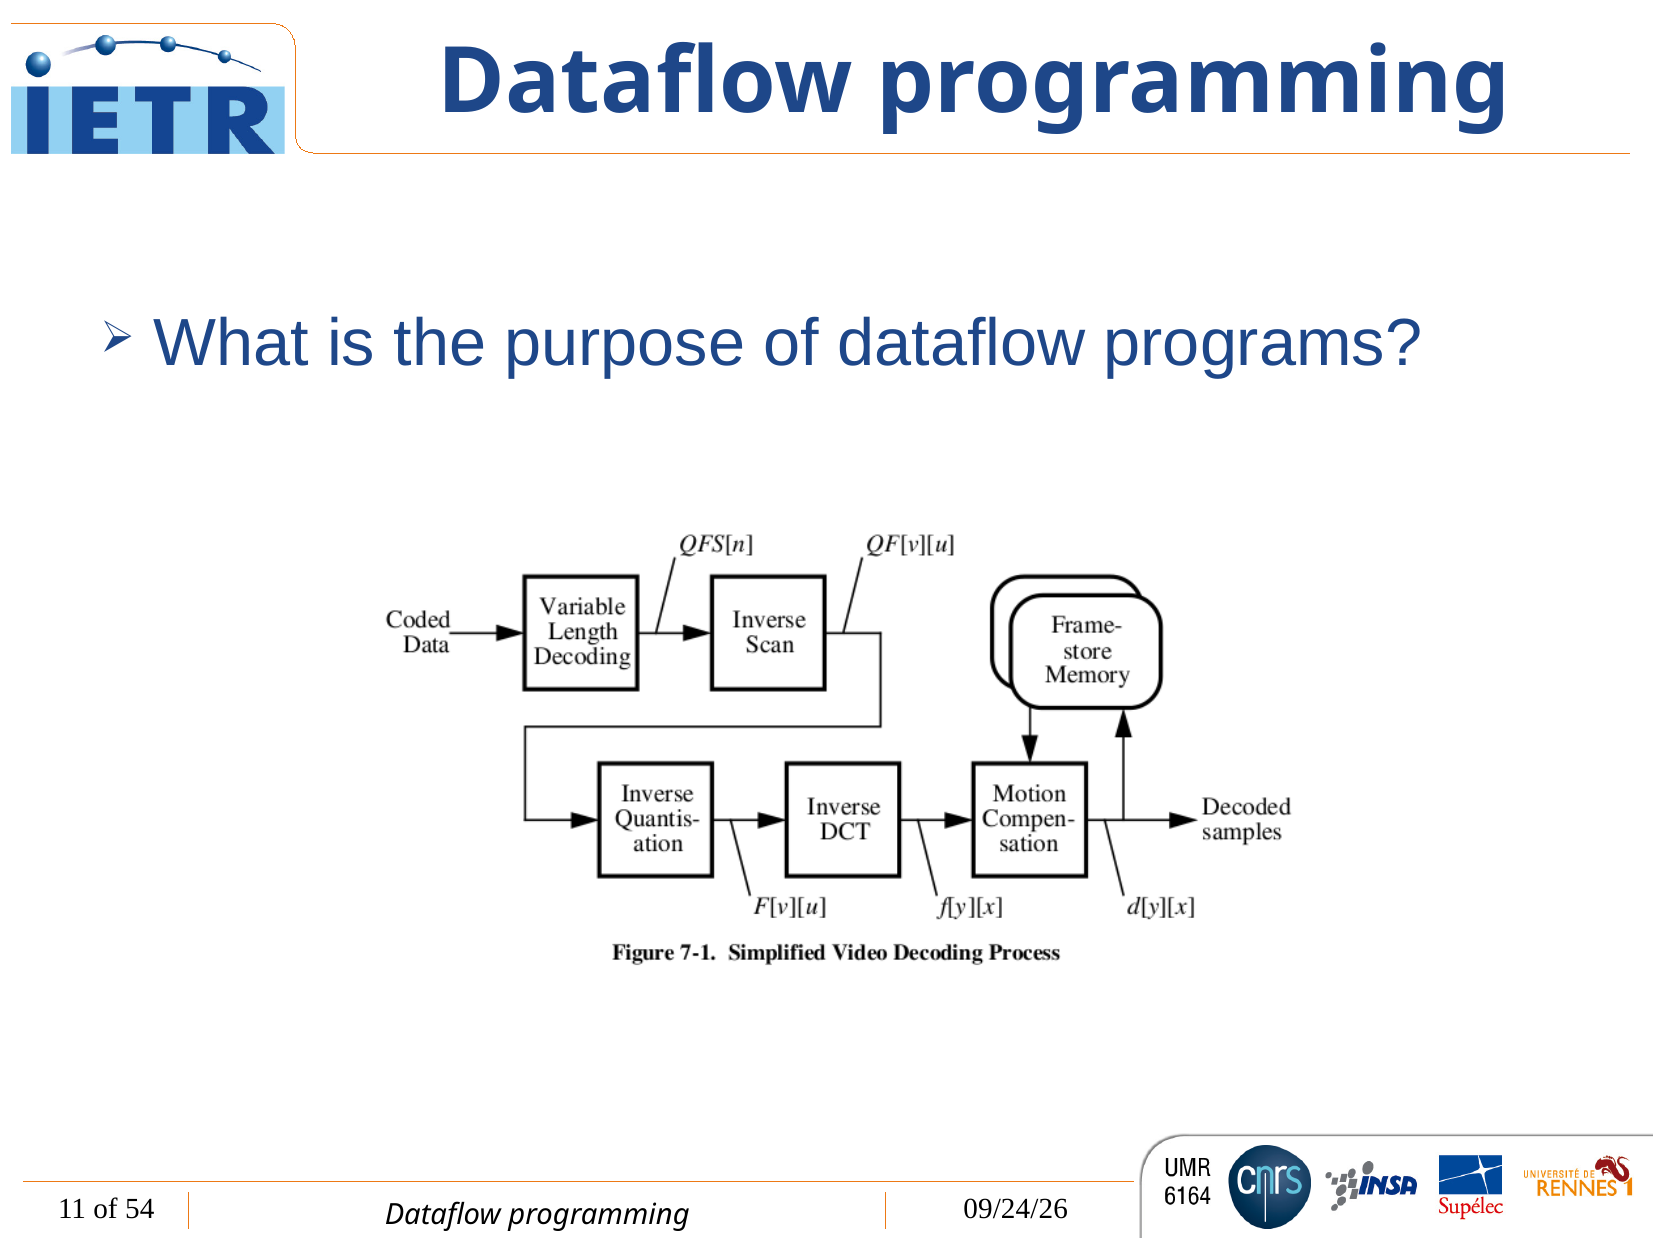

# Dataflow programming
What is the purpose of dataflow programs?
11
Dataflow programming